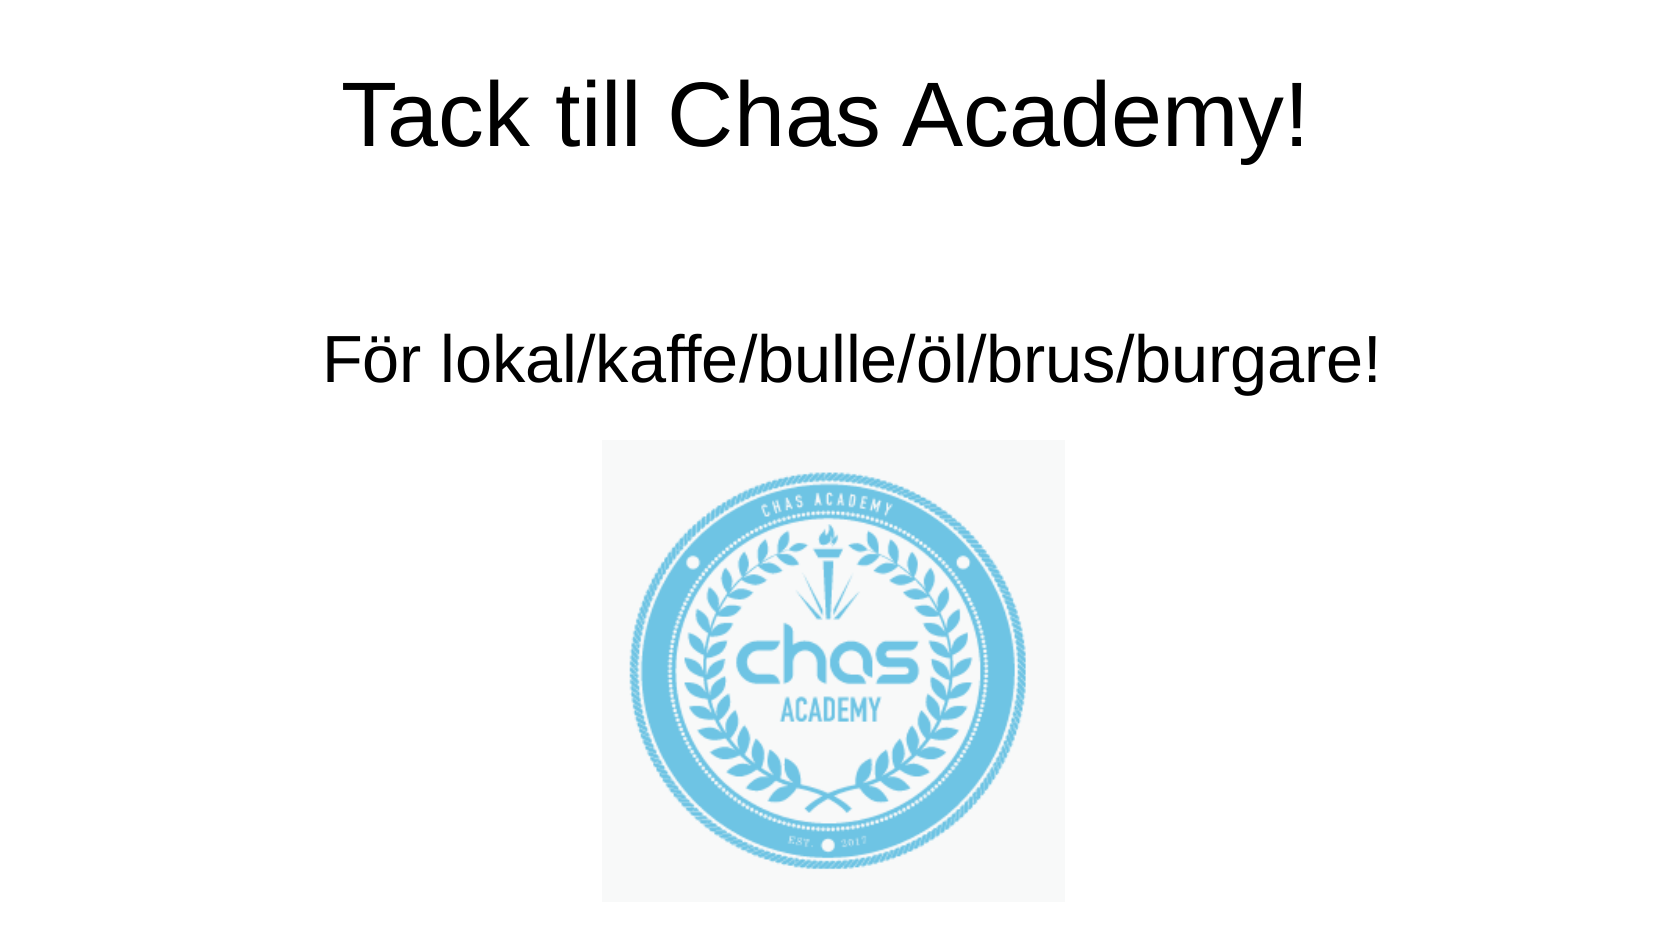

# Tack till Chas Academy!
För lokal/kaffe/bulle/öl/brus/burgare!